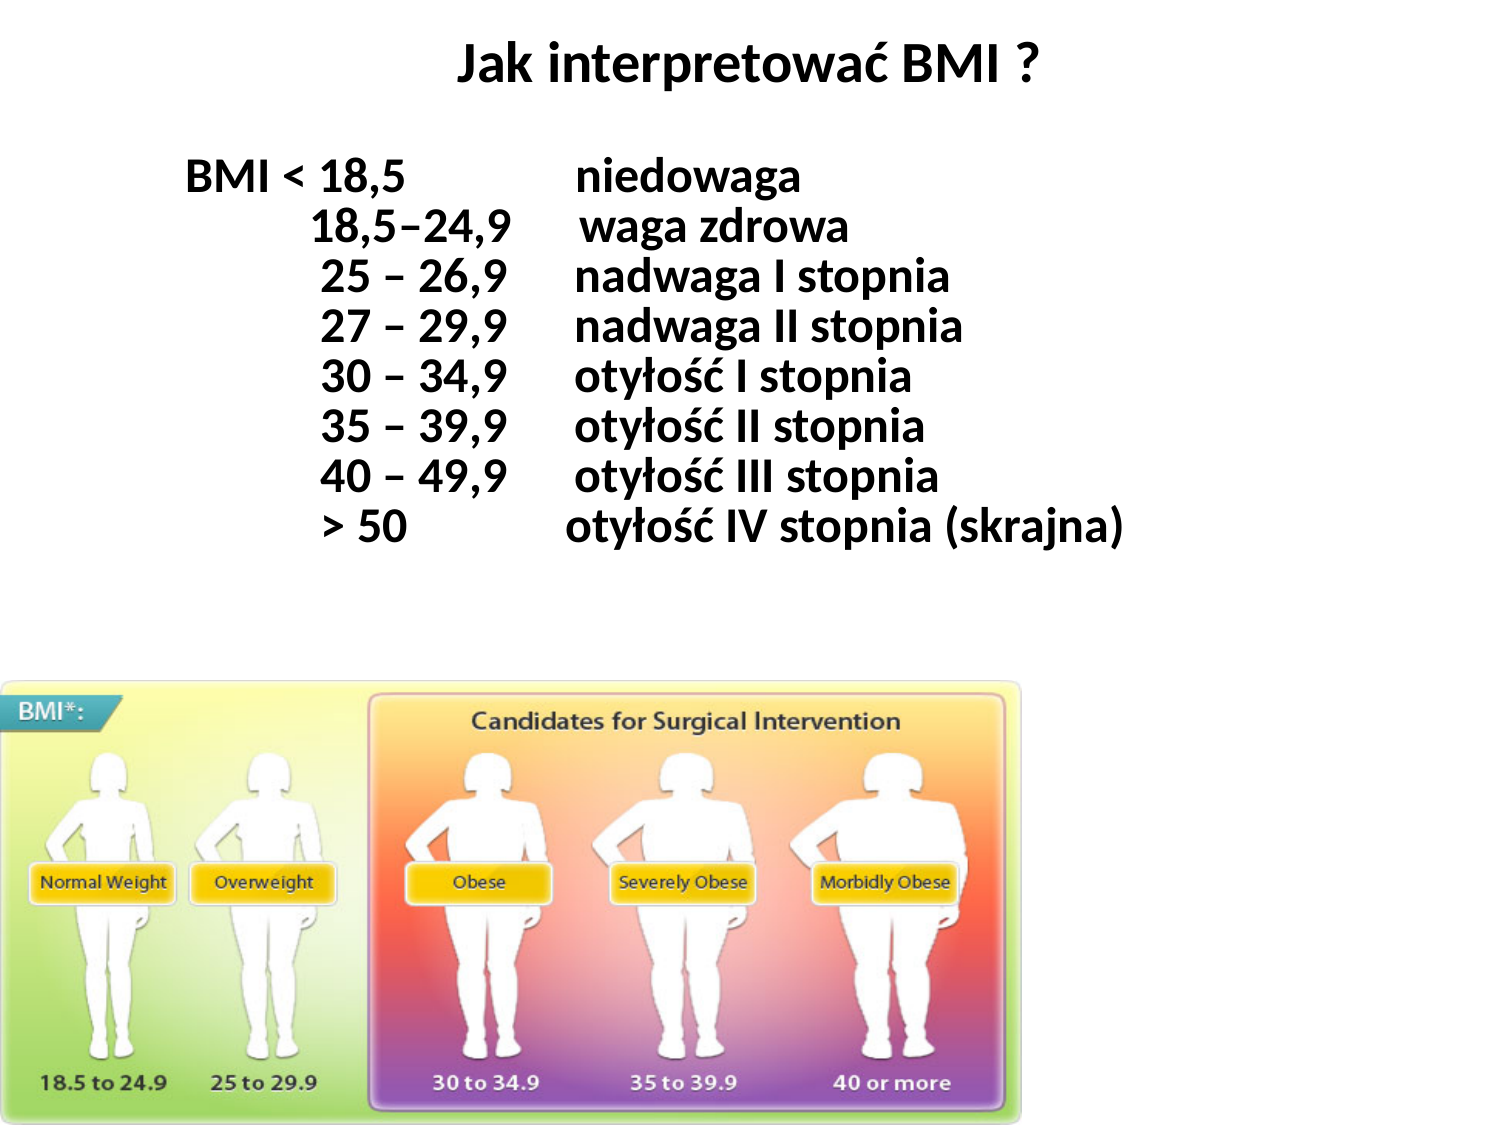

Jak interpretować BMI ?
BMI < 18,5 niedowaga
 18,5–24,9 waga zdrowa
 25 – 26,9 nadwaga I stopnia
 27 – 29,9 nadwaga II stopnia
 30 – 34,9 otyłość I stopnia
 35 – 39,9 otyłość II stopnia
 40 – 49,9 otyłość III stopnia
 > 50 otyłość IV stopnia (skrajna)